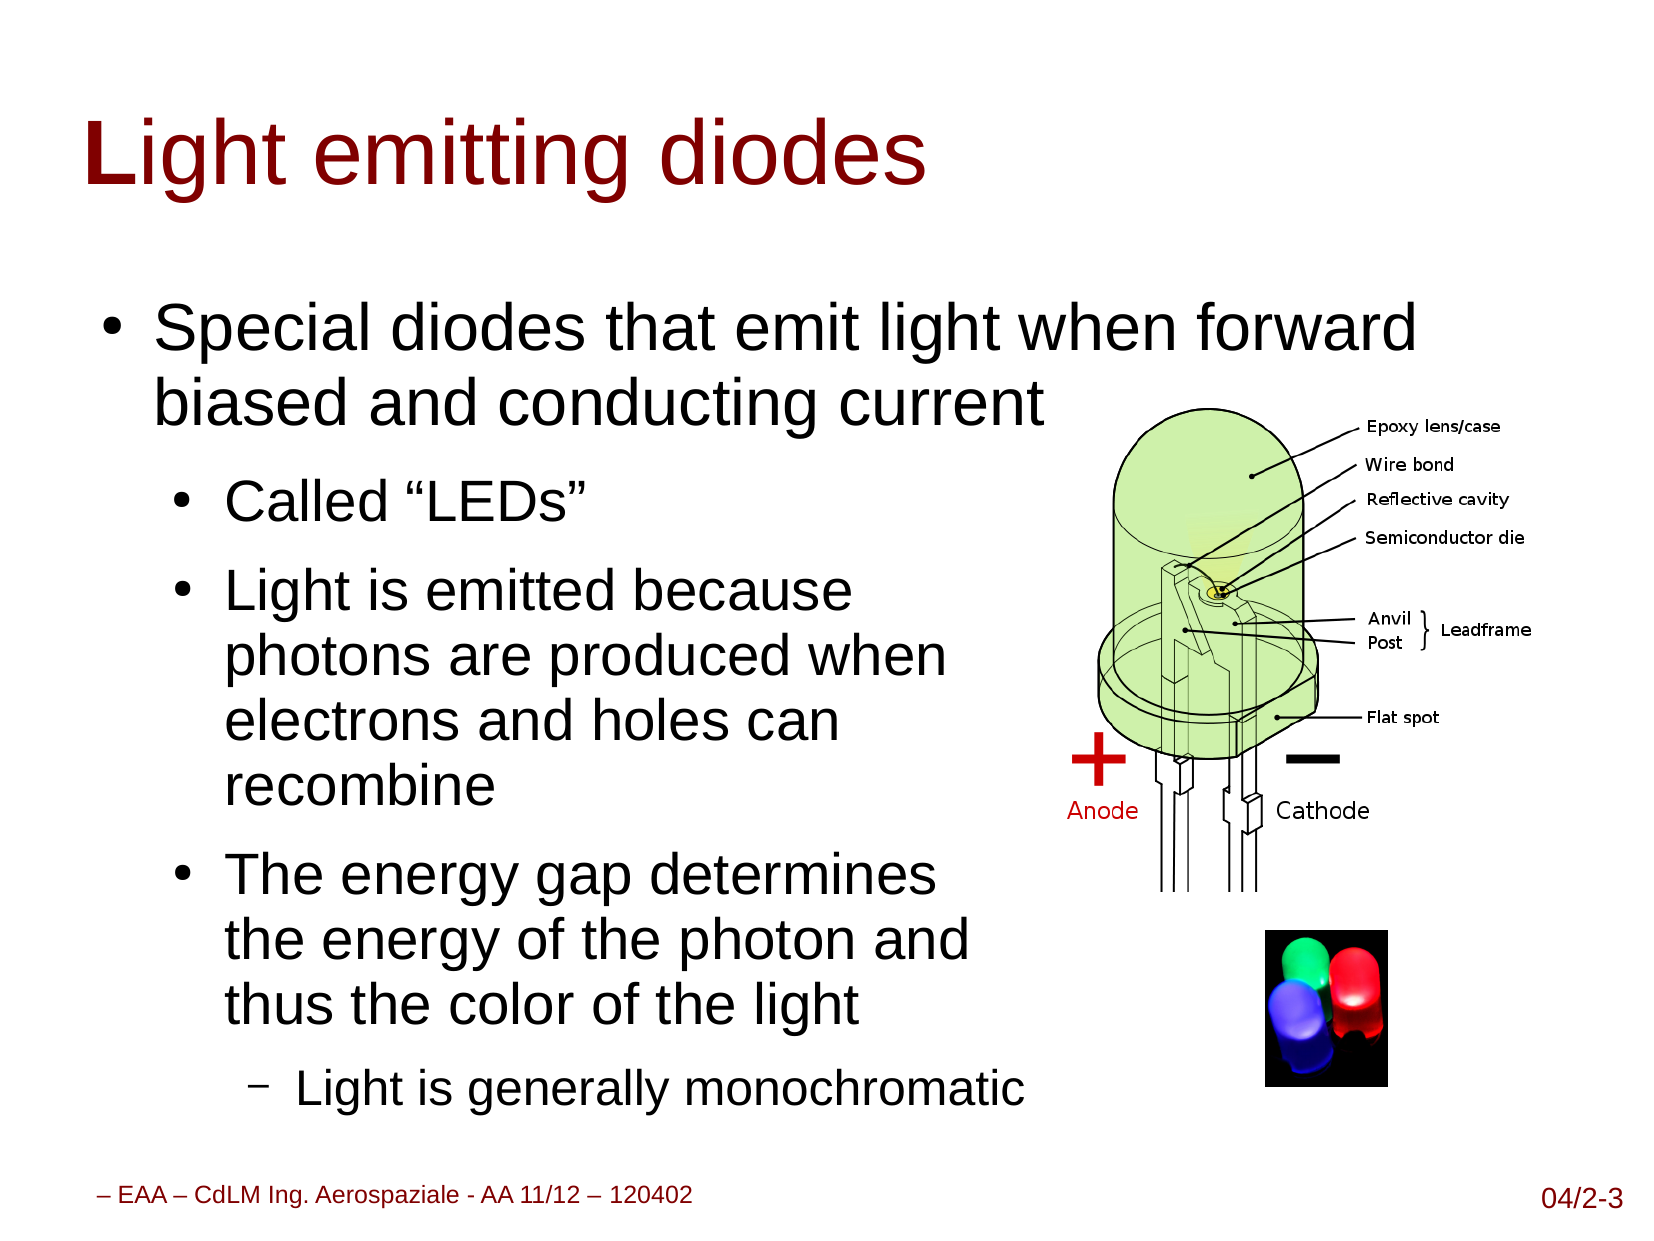

# Light emitting diodes
Special diodes that emit light when forward biased and conducting current
Called “LEDs”
Light is emitted because photons are produced when electrons and holes can recombine
The energy gap determines the energy of the photon and thus the color of the light
Light is generally monochromatic
3